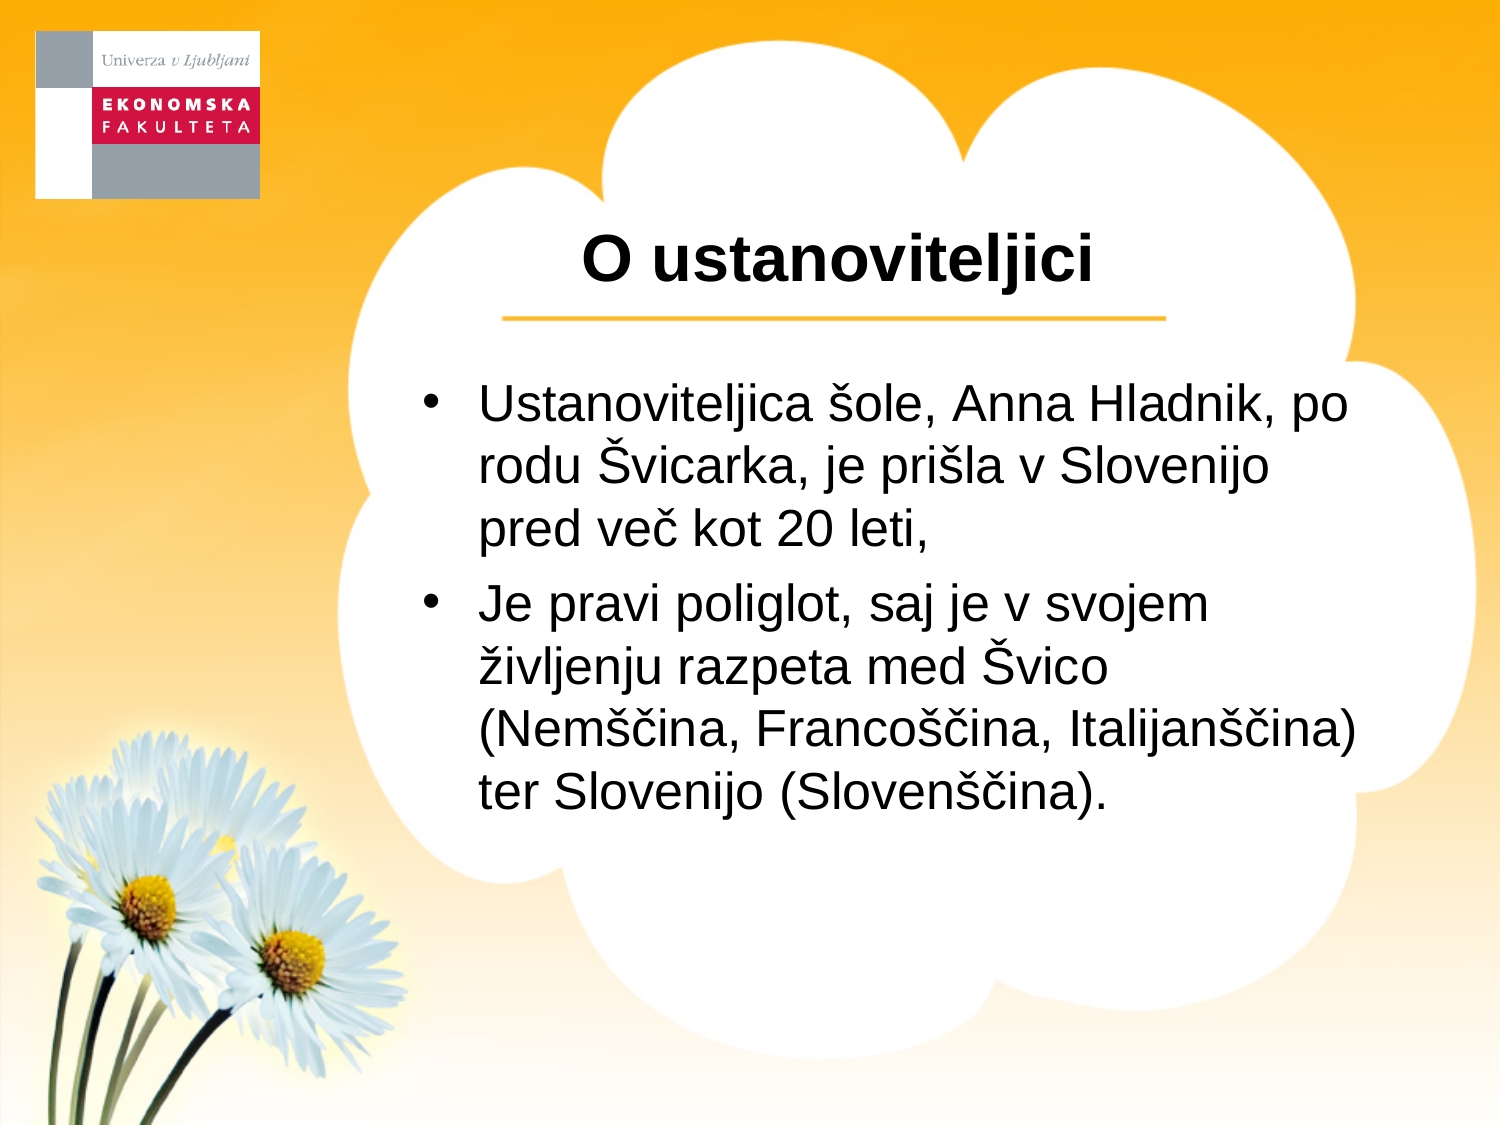

#
O ustanoviteljici
Ustanoviteljica šole, Anna Hladnik, po rodu Švicarka, je prišla v Slovenijo pred več kot 20 leti,
Je pravi poliglot, saj je v svojem življenju razpeta med Švico (Nemščina, Francoščina, Italijanščina) ter Slovenijo (Slovenščina).